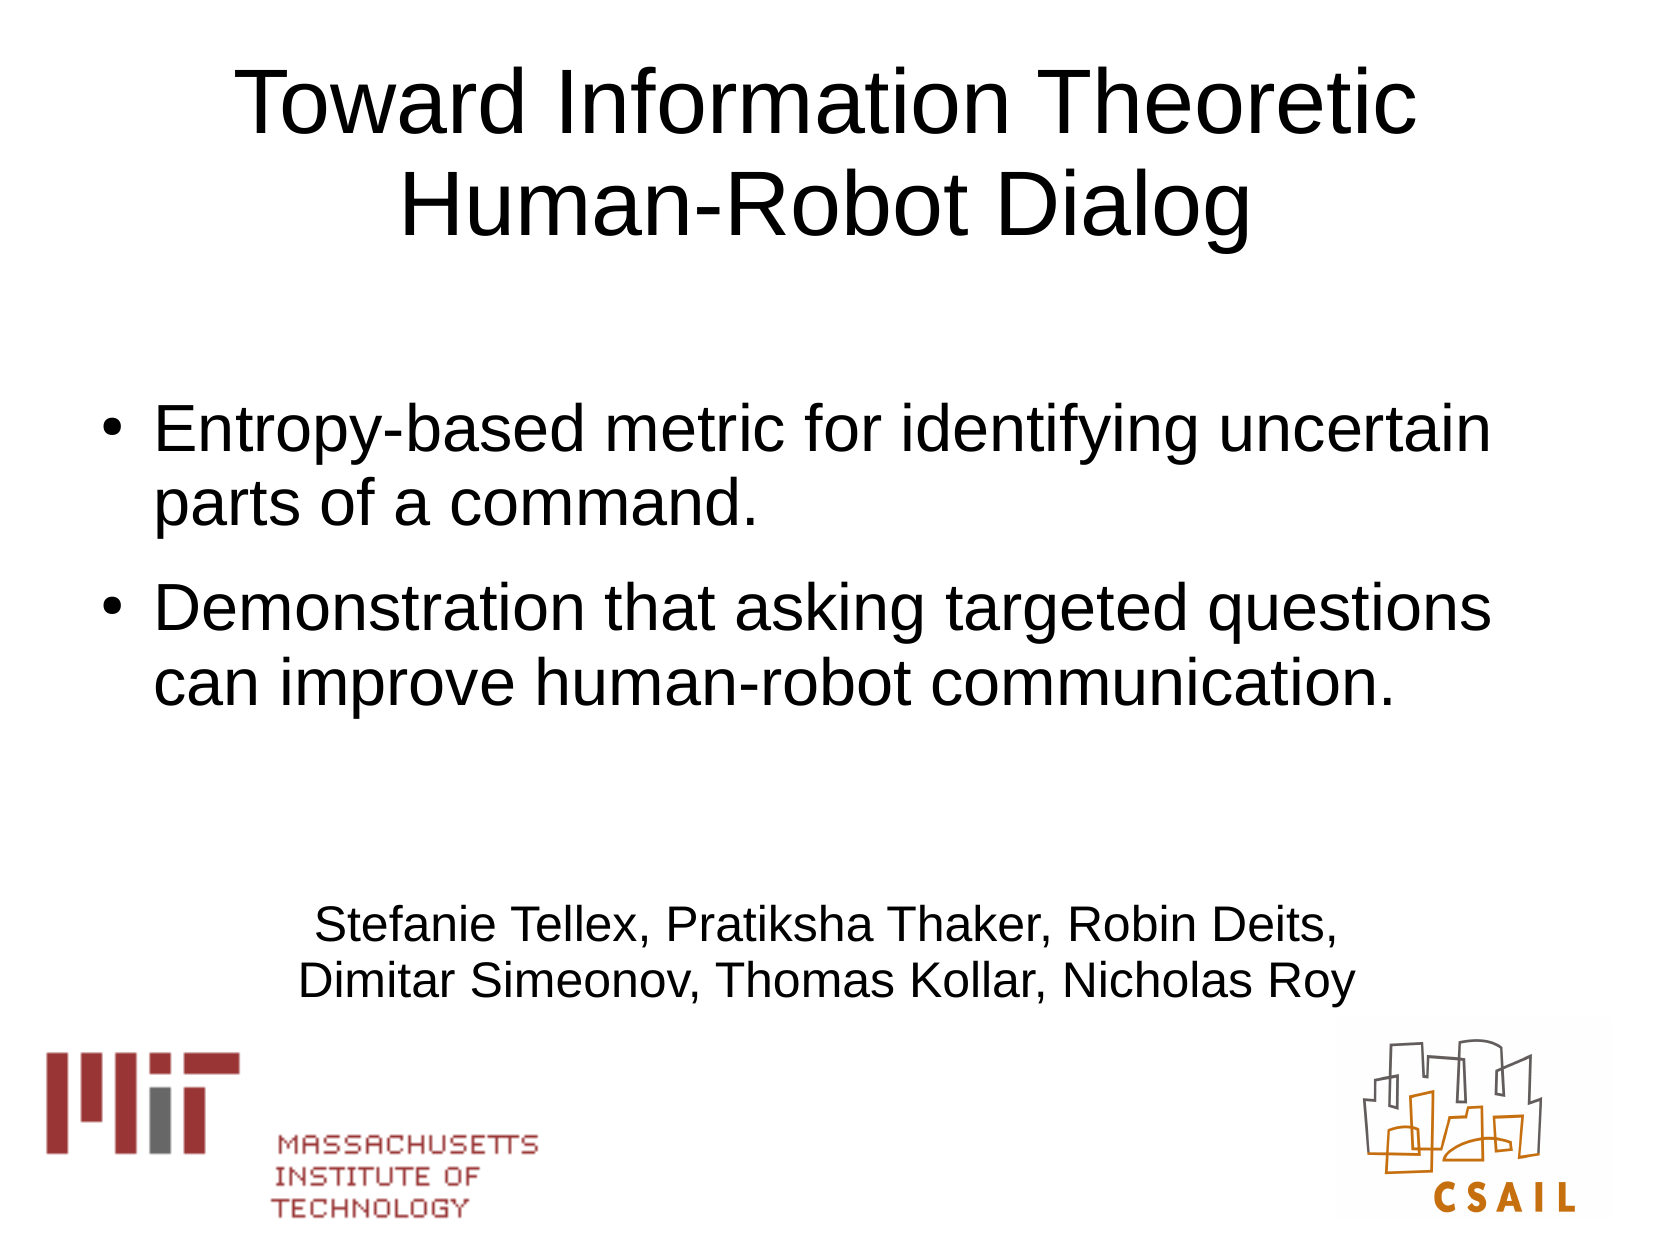

# Toward Information Theoretic Human-Robot Dialog
Entropy-based metric for identifying uncertain parts of a command.
Demonstration that asking targeted questions can improve human-robot communication.
Stefanie Tellex, Pratiksha Thaker, Robin Deits, Dimitar Simeonov, Thomas Kollar, Nicholas Roy